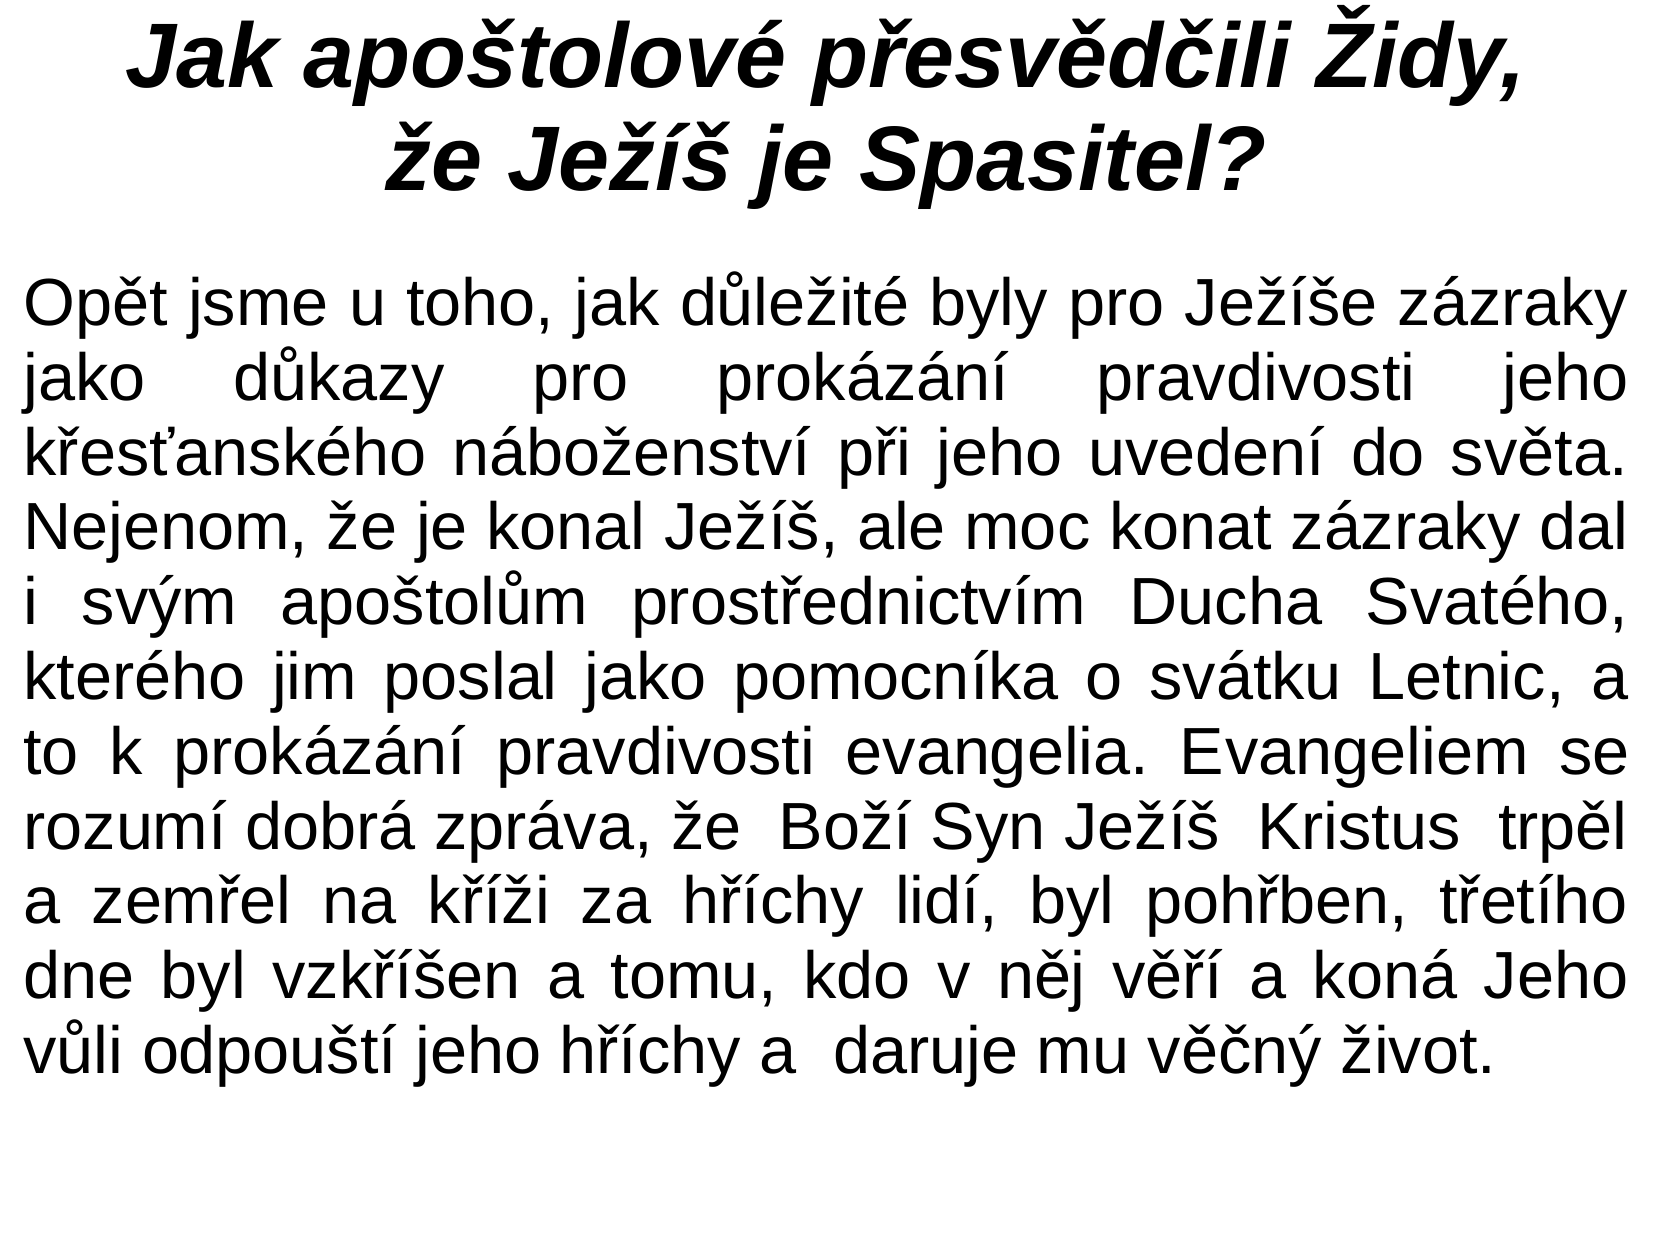

Opět jsme u toho, jak důležité byly pro Ježíše zázraky jako důkazy pro prokázání pravdivosti jeho křesťanského náboženství při jeho uvedení do světa. Nejenom, že je konal Ježíš, ale moc konat zázraky dal i svým apoštolům prostřednictvím Ducha Svatého, kterého jim poslal jako pomocníka o svátku Letnic, a to k prokázání pravdivosti evangelia. Evangeliem se rozumí dobrá zpráva, že Boží Syn Ježíš Kristus trpěl a zemřel na kříži za hříchy lidí, byl pohřben, třetího dne byl vzkříšen a tomu, kdo v něj věří a koná Jeho vůli odpouští jeho hříchy a daruje mu věčný život.
# Jak apoštolové přesvědčili Židy, že Ježíš je Spasitel?